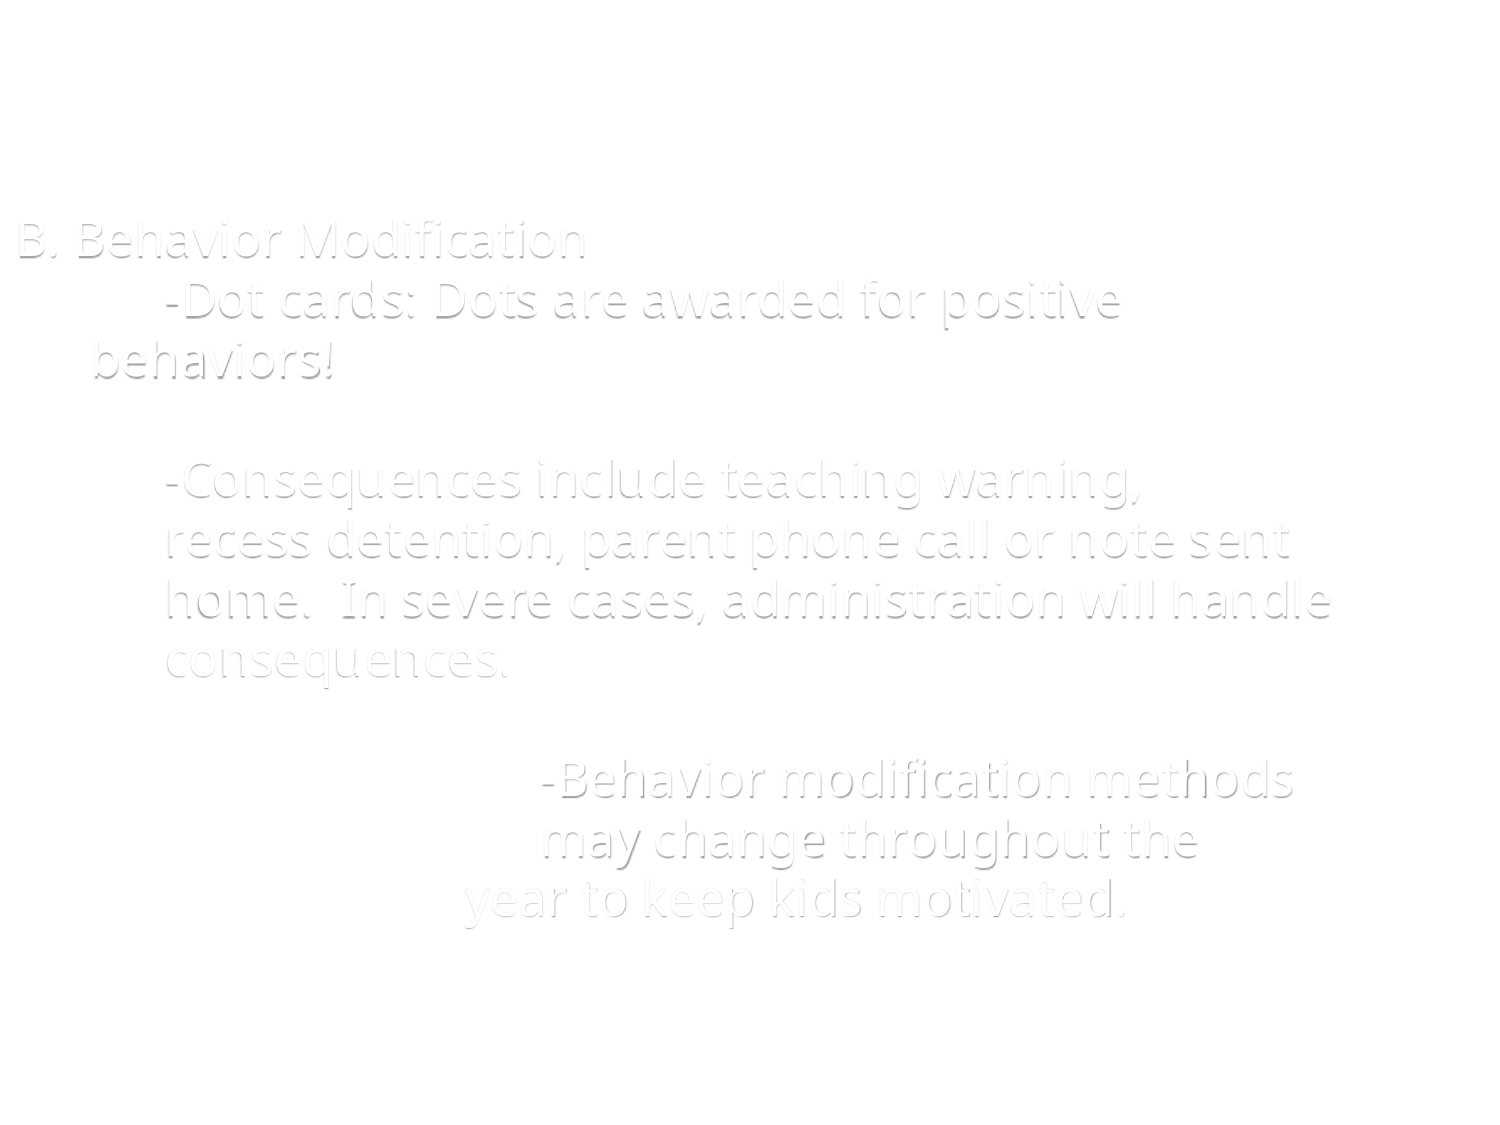

B. Behavior Modification
		-Dot cards: Dots are awarded for positive 						behaviors!
		-Consequences include teaching warning,
		recess detention, parent phone call or note sent 				home. In severe cases, administration will handle 			consequences.
							-Behavior modification methods 									may change throughout the 										year to keep kids motivated.